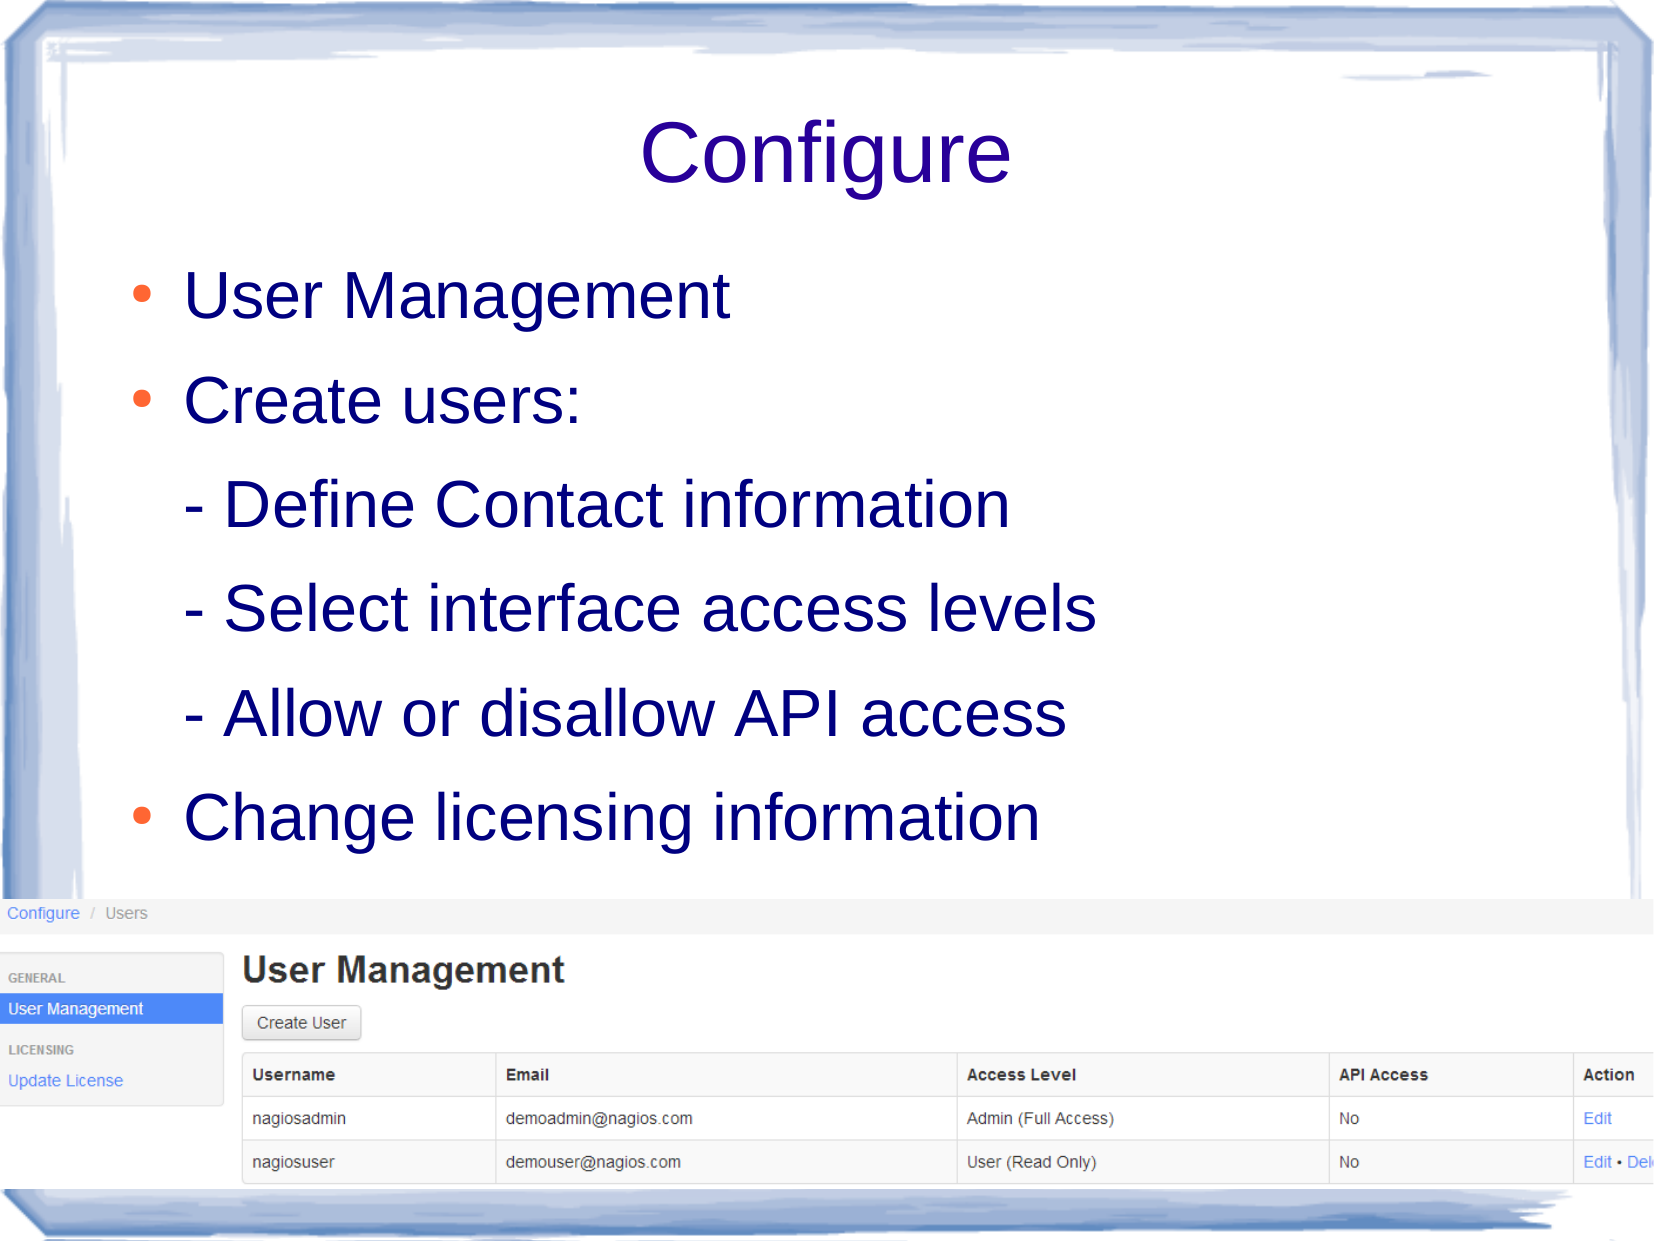

# Configure
User Management
Create users:
- Define Contact information
- Select interface access levels
- Allow or disallow API access
Change licensing information